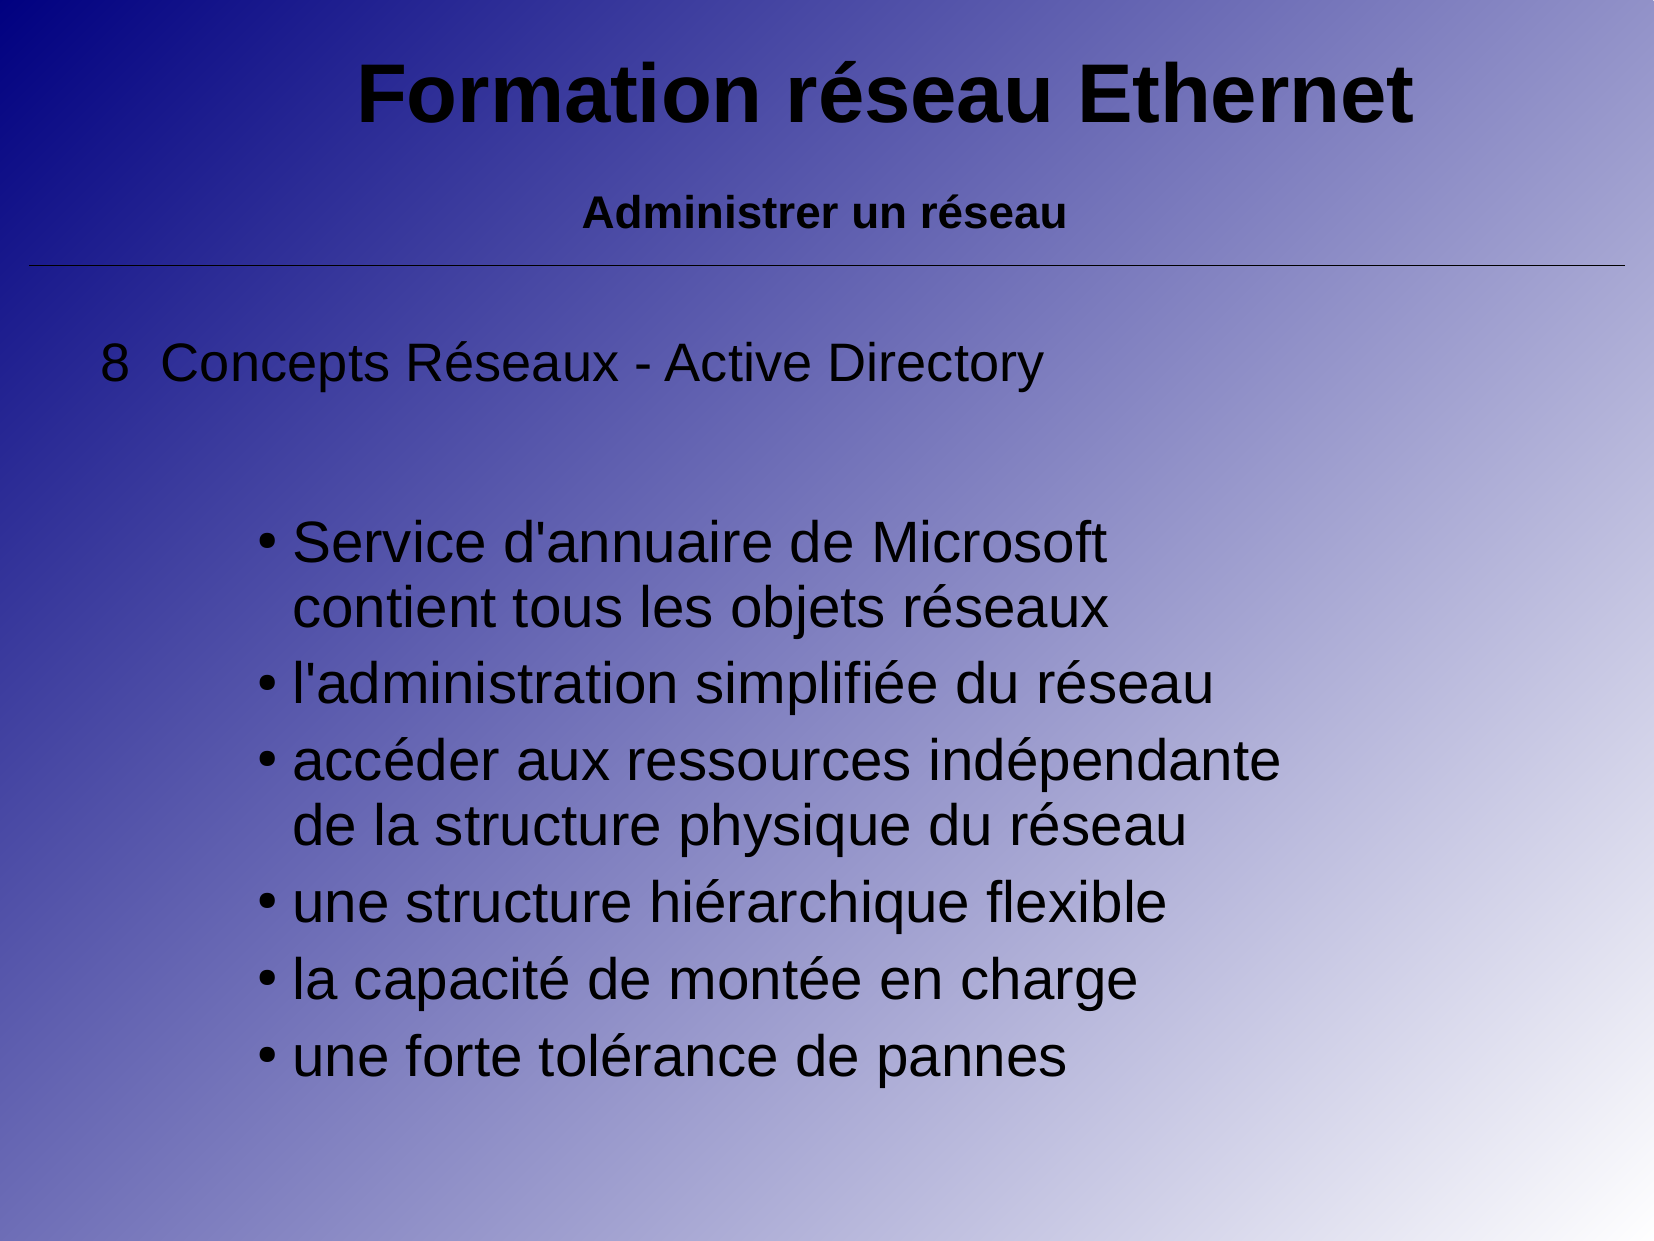

Formation réseau Ethernet
Administrer un réseau
8 Concepts Réseaux - Active Directory
Service d'annuaire de Microsoft
contient tous les objets réseaux
l'administration simplifiée du réseau
accéder aux ressources indépendante
de la structure physique du réseau
une structure hiérarchique flexible
la capacité de montée en charge
une forte tolérance de pannes